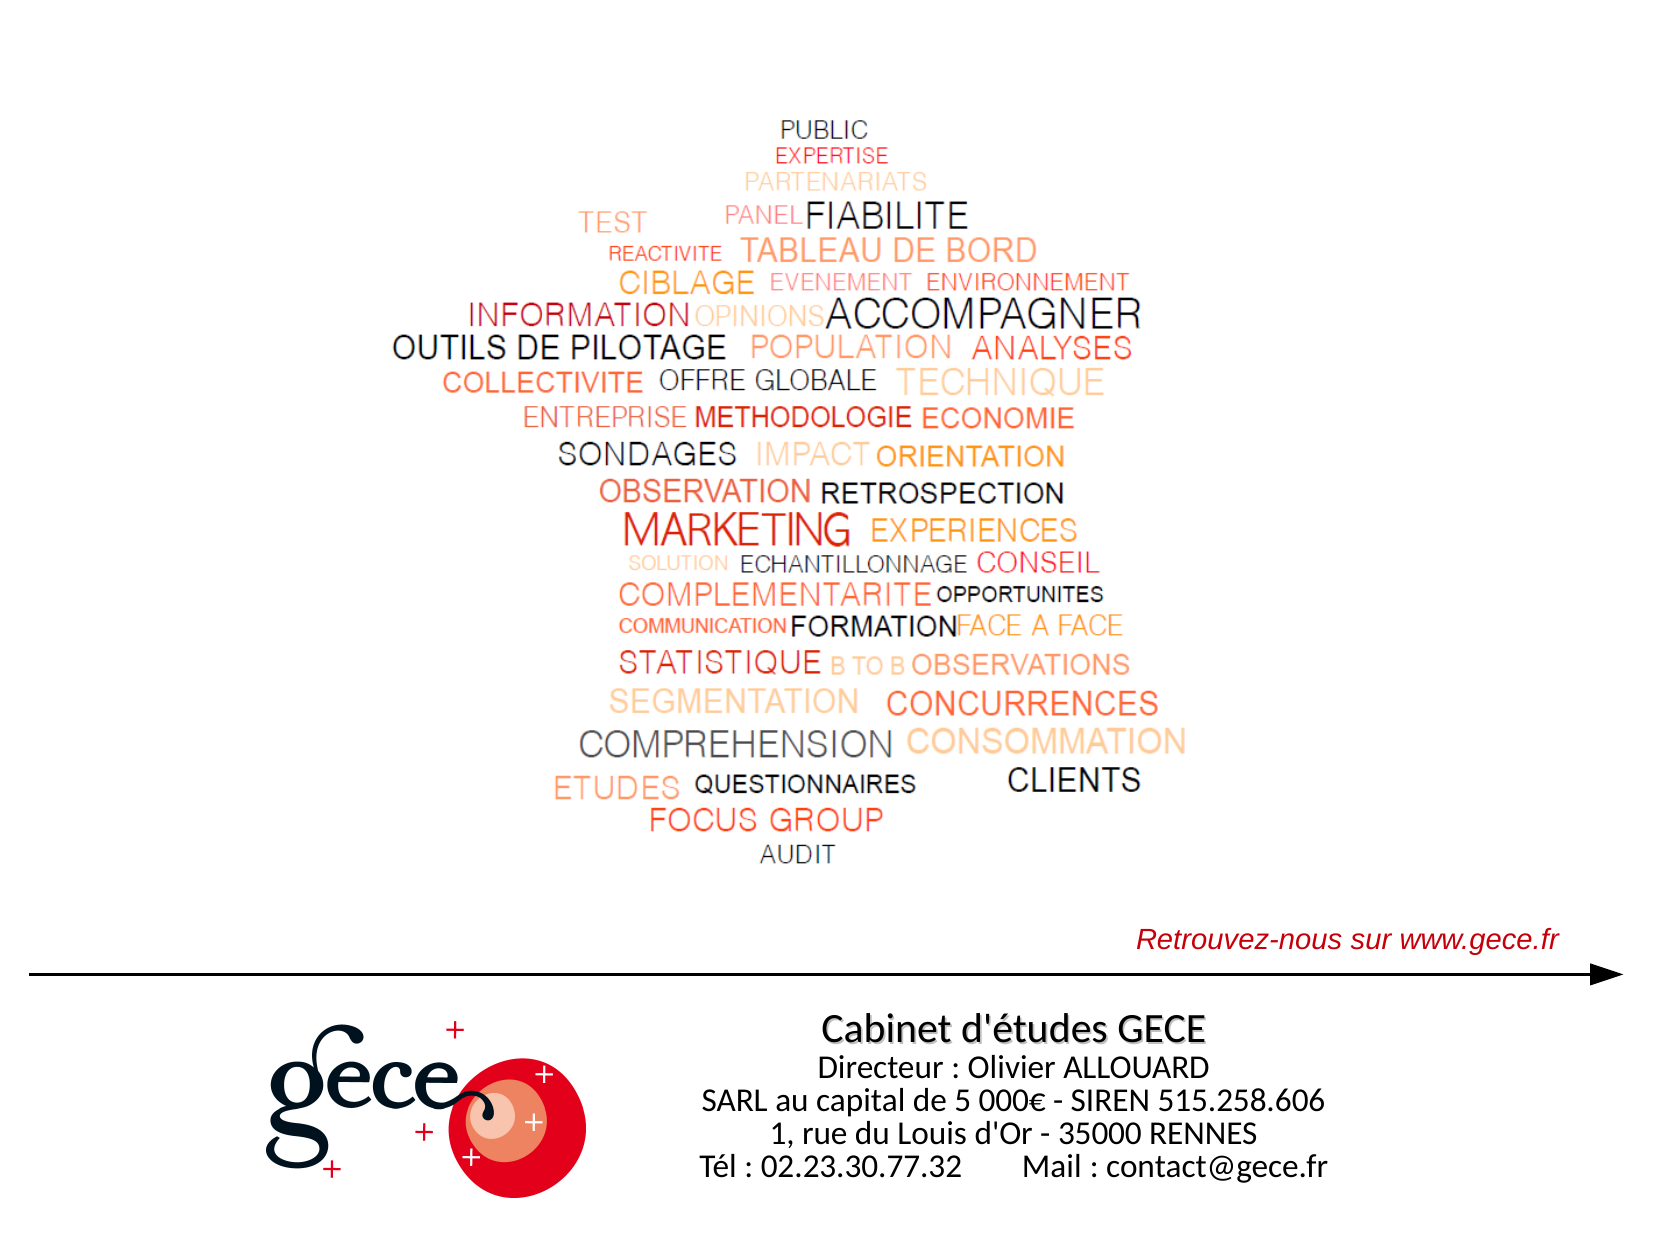

Retrouvez-nous sur www.gece.fr
Cabinet d'études GECE
Directeur : Olivier ALLOUARD
SARL au capital de 5 000€ - SIREN 515.258.606
1, rue du Louis d'Or - 35000 RENNES
Tél : 02.23.30.77.32 Mail : contact@gece.fr